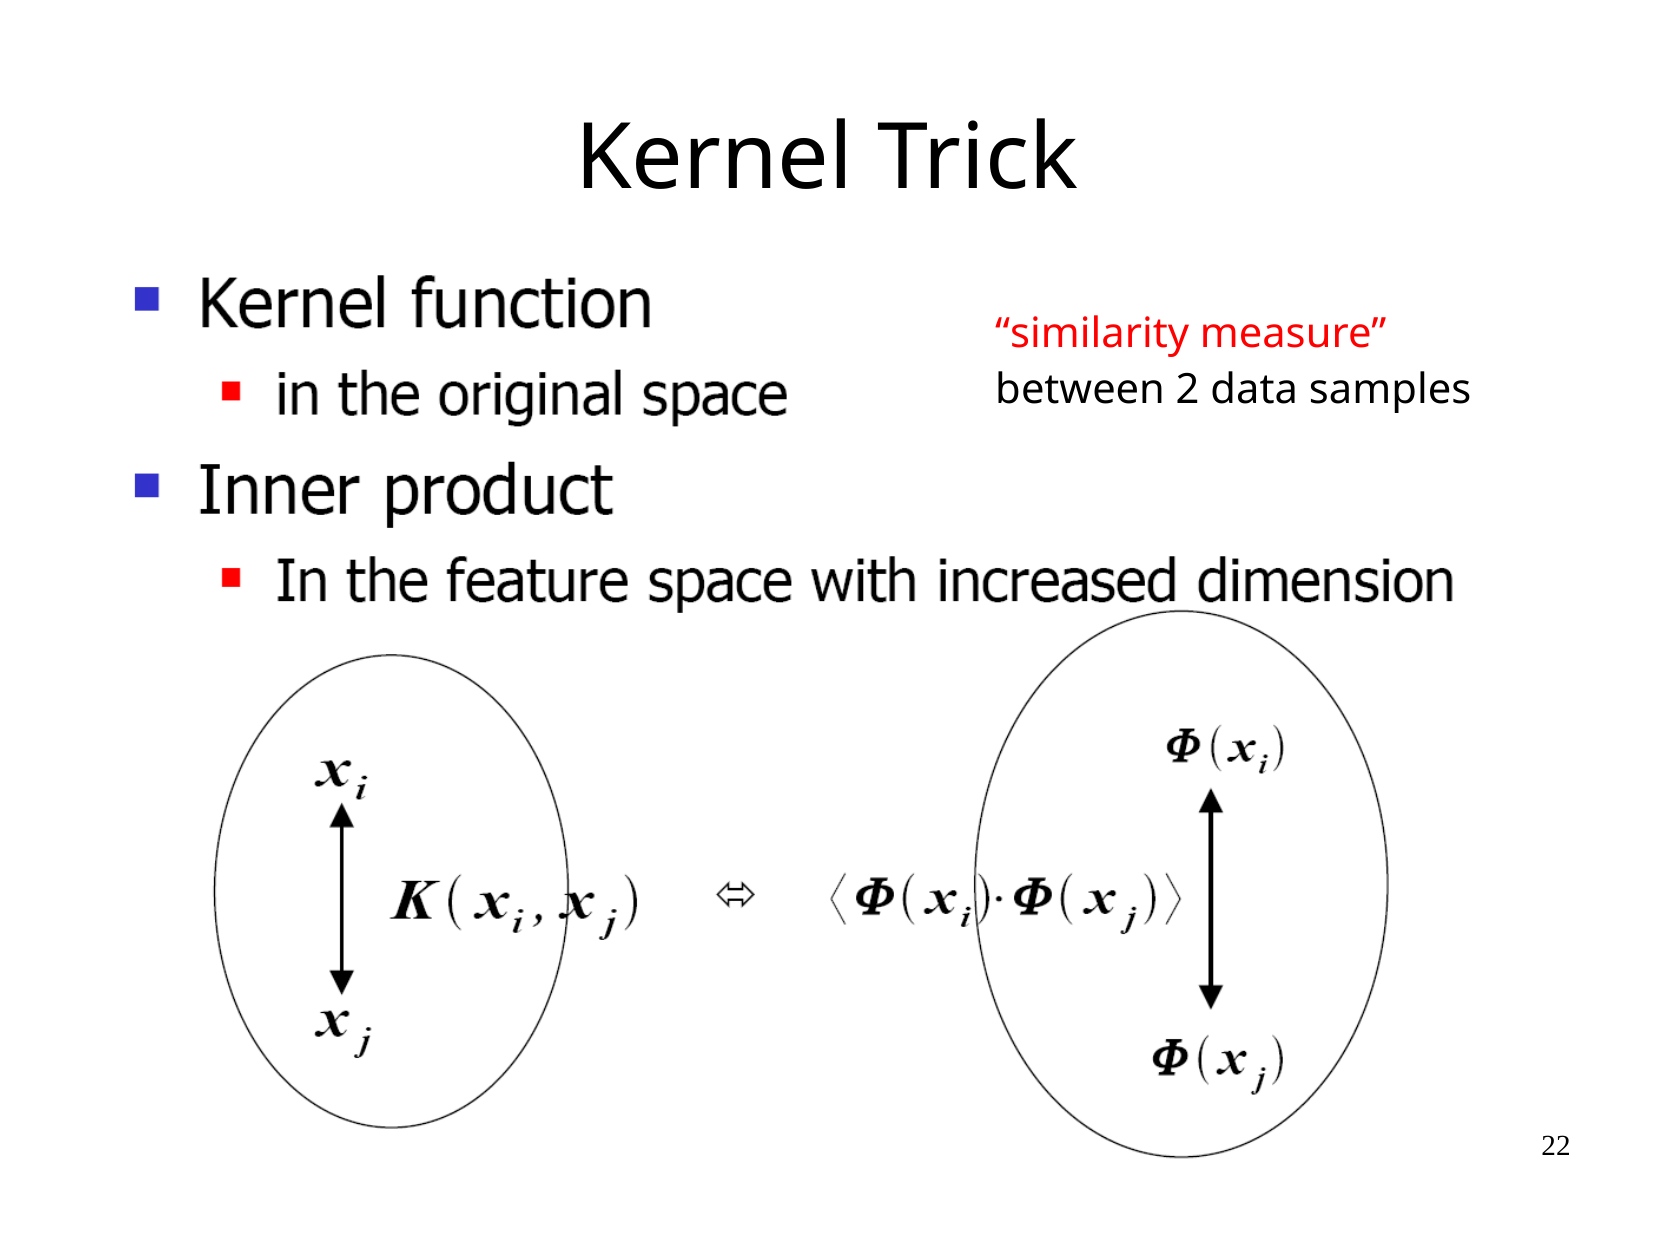

# Kernel Trick
“similarity measure” between 2 data samples
22